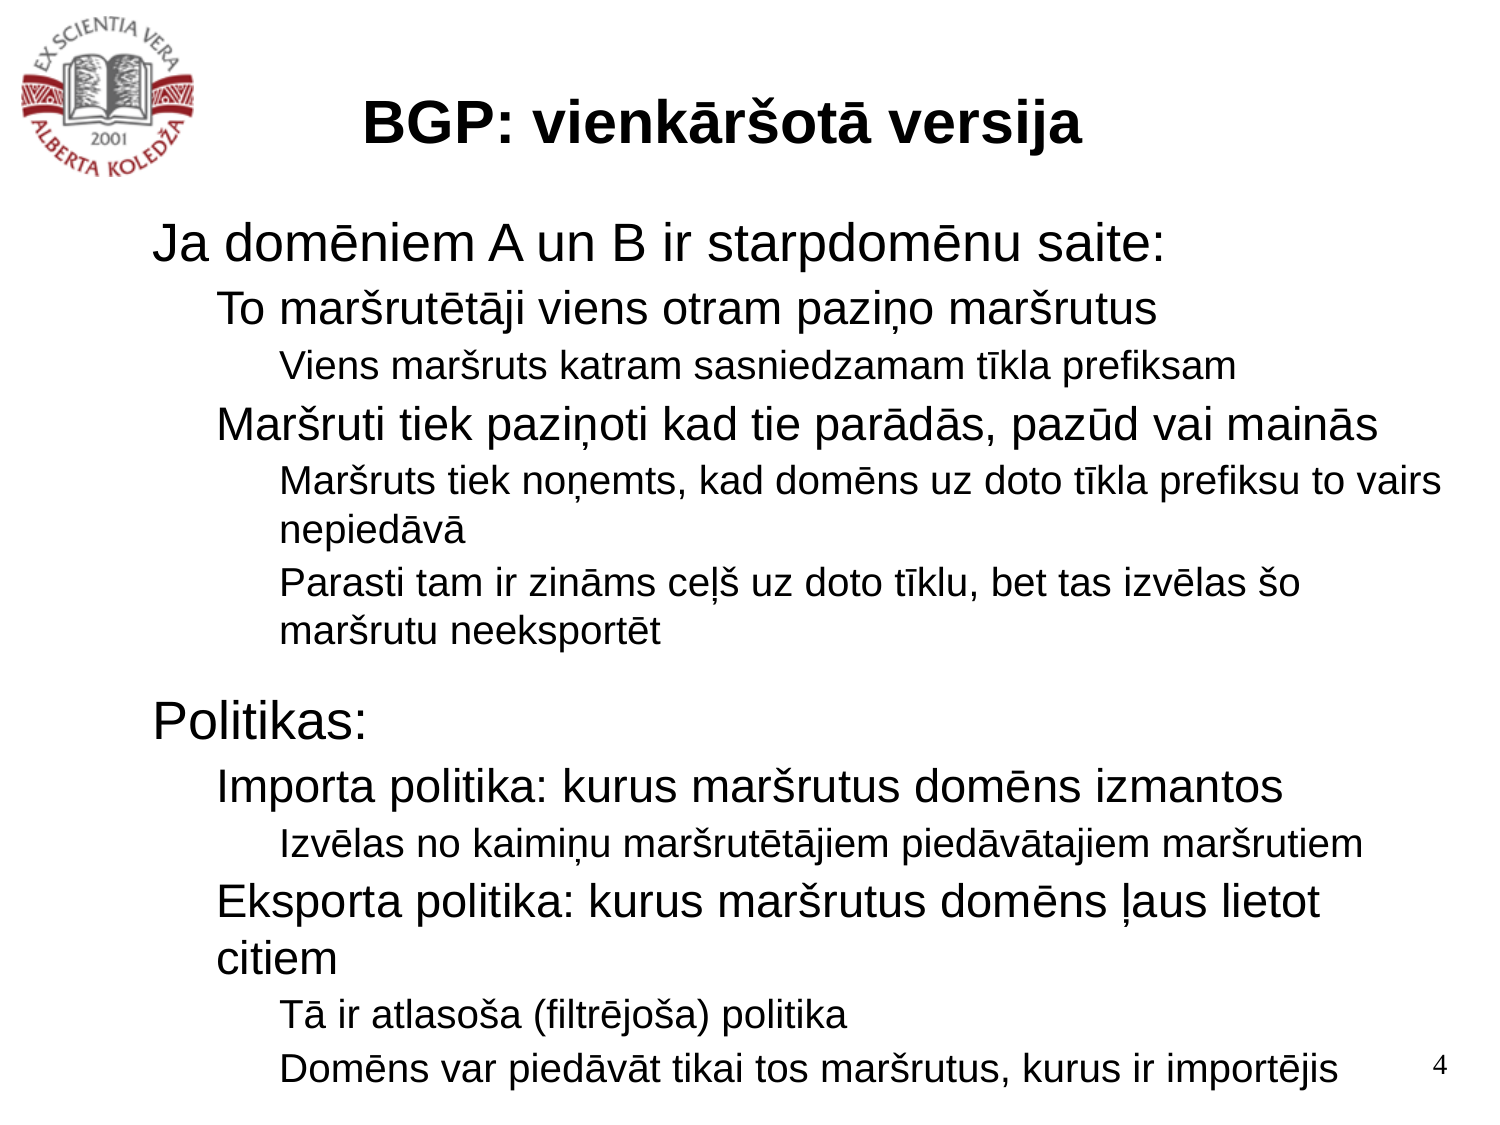

# BGP: vienkāršotā versija
Ja domēniem A un B ir starpdomēnu saite:
To maršrutētāji viens otram paziņo maršrutus
Viens maršruts katram sasniedzamam tīkla prefiksam
Maršruti tiek paziņoti kad tie parādās, pazūd vai mainās
Maršruts tiek noņemts, kad domēns uz doto tīkla prefiksu to vairs nepiedāvā
Parasti tam ir zināms ceļš uz doto tīklu, bet tas izvēlas šo maršrutu neeksportēt
Politikas:
Importa politika: kurus maršrutus domēns izmantos
Izvēlas no kaimiņu maršrutētājiem piedāvātajiem maršrutiem
Eksporta politika: kurus maršrutus domēns ļaus lietot citiem
Tā ir atlasoša (filtrējoša) politika
Domēns var piedāvāt tikai tos maršrutus, kurus ir importējis
4